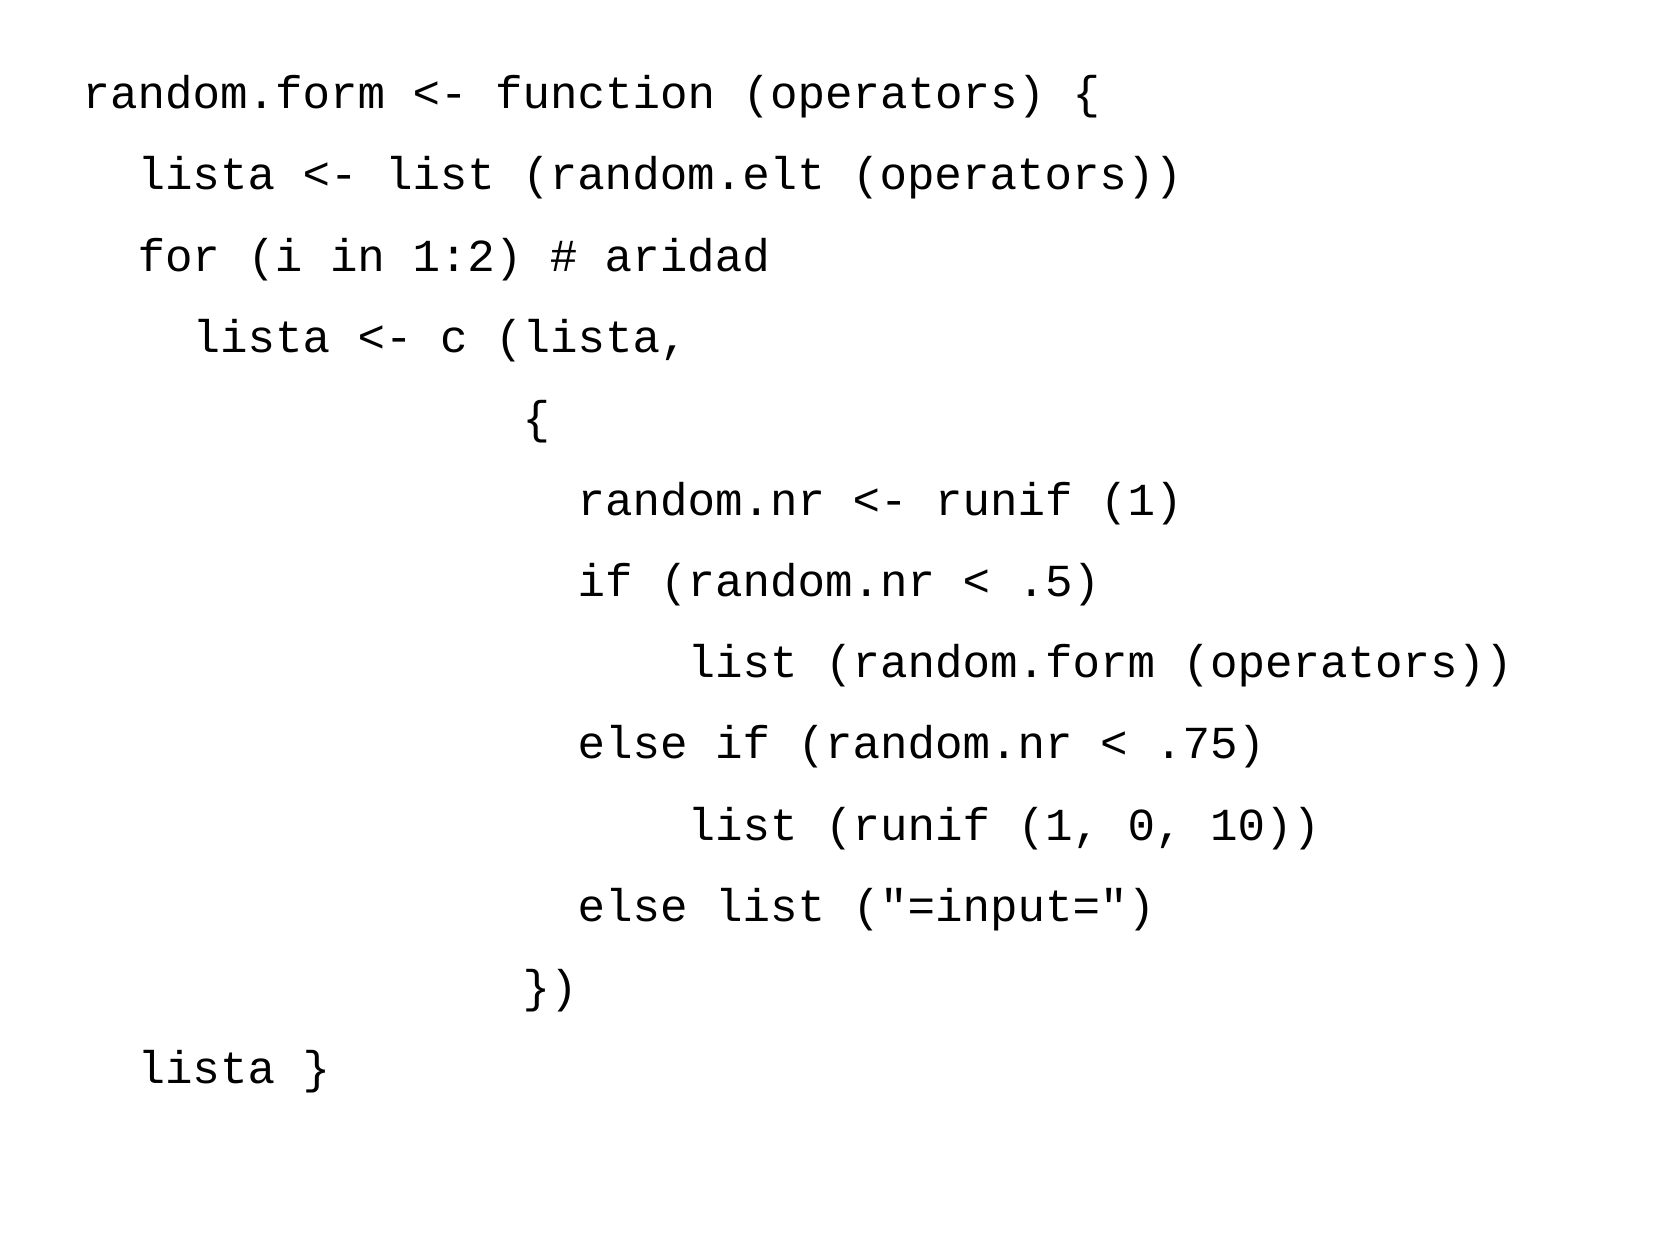

# random.form <- function (operators) {
 lista <- list (random.elt (operators))
 for (i in 1:2) # aridad
 lista <- c (lista,
 {
 random.nr <- runif (1)
 if (random.nr < .5)
 list (random.form (operators))
 else if (random.nr < .75)
 list (runif (1, 0, 10))
 else list ("=input=")
 })
 lista }